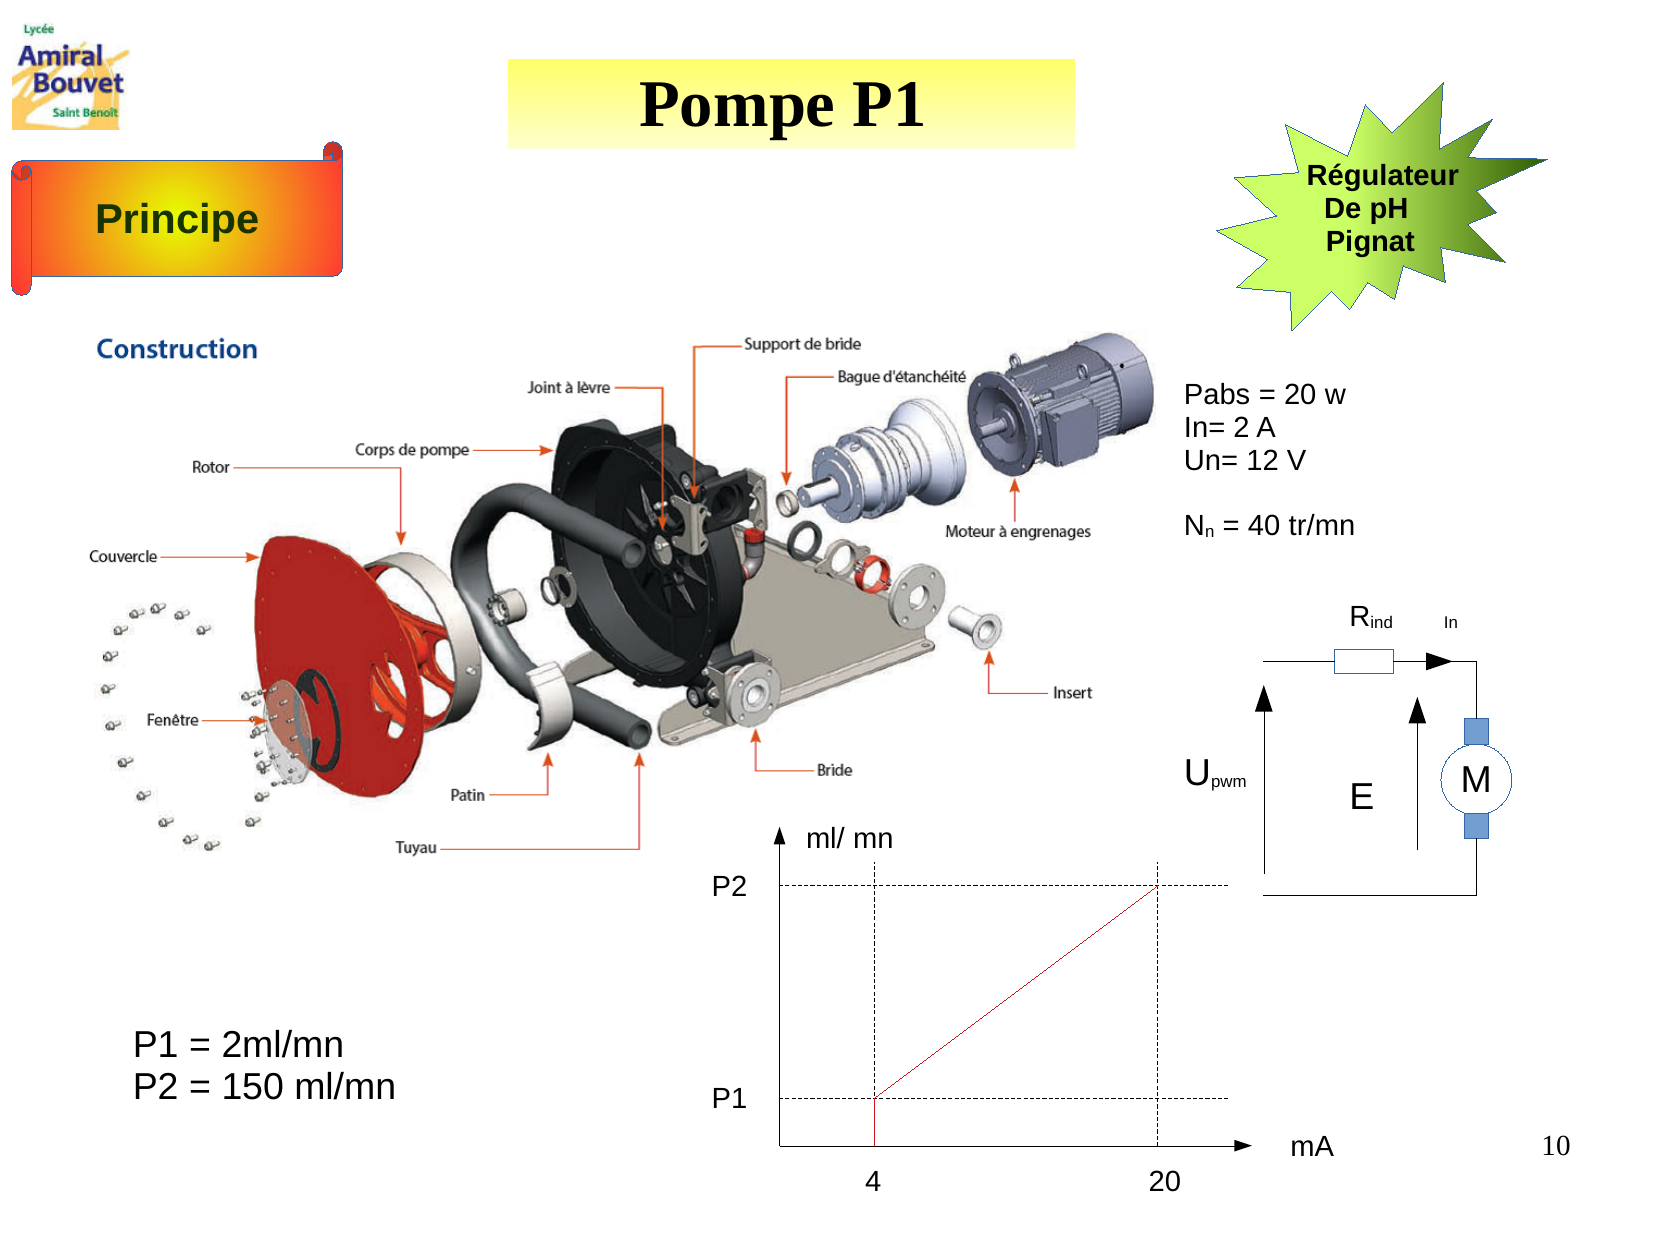

Pompe P1
 Régulateur
De pH
 Pignat
Principe
Pabs = 20 w
In= 2 A
Un= 12 V
Nn = 40 tr/mn
Rind
In
Upwm
M
E
ml/ mn
P2
P1 = 2ml/mn
P2 = 150 ml/mn
P1
mA
10
4
20